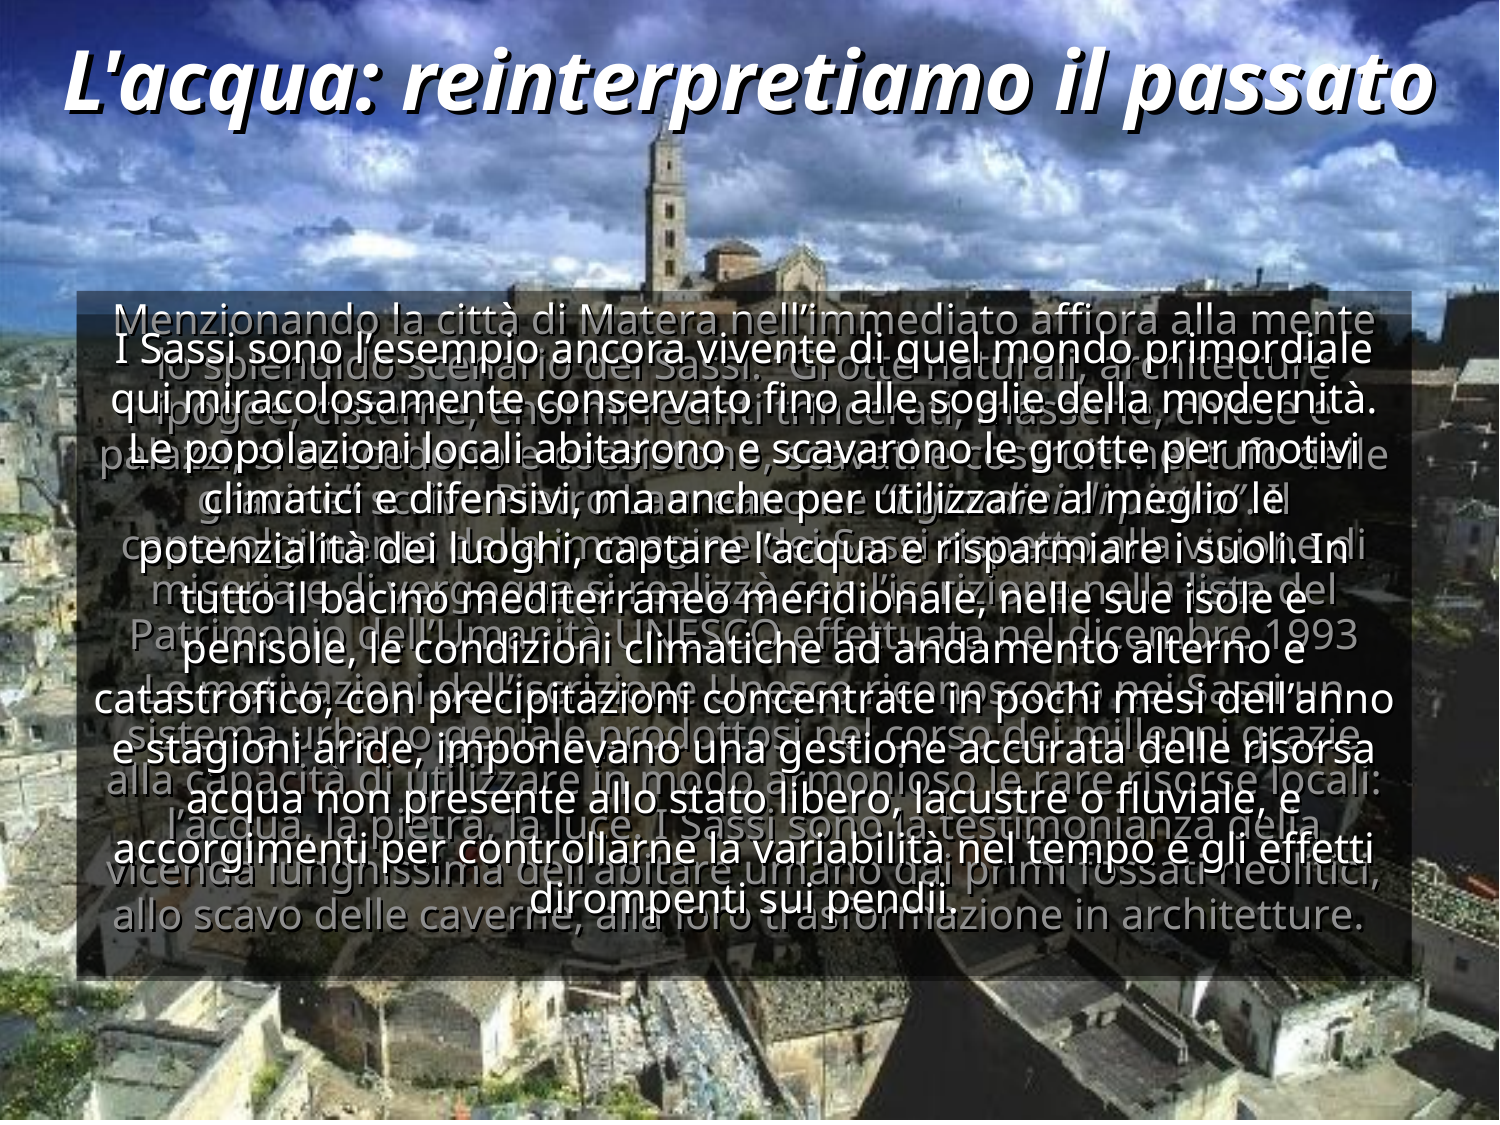

L'acqua: reinterpretiamo il passato
# Menzionando la città di Matera nell’immediato affiora alla mente lo splendido scenario dei Sassi. “Grotte naturali, architetture ipogee, cisterne, enormi recinti trincerati, masserie, chiese e palazzi, si succedono e coesistono, scavati e costruiti nel tufo delle gravine” scrive Pietro Laureano ne “I giardini di pietra”. Il capovolgimento della immagine dei Sassi rispetto alla visione di miseria e di vergogna si realizzò con l’iscrizione nella lista del Patrimonio dell’Umanità UNESCO effettuata nel dicembre 1993
Le motivazioni dell’iscrizione Unesco riconoscono nei Sassi un sistema urbano geniale prodottosi nel corso dei millenni grazie alla capacità di utilizzare in modo armonioso le rare risorse locali: l’acqua, la pietra, la luce. I Sassi sono la testimonianza della vicenda lunghissima dell’abitare umano dai primi fossati neolitici, allo scavo delle caverne, alla loro trasformazione in architetture.
I Sassi sono l’esempio ancora vivente di quel mondo primordiale qui miracolosamente conservato fino alle soglie della modernità. Le popolazioni locali abitarono e scavarono le grotte per motivi climatici e difensivi, ma anche per utilizzare al meglio le potenzialità dei luoghi, captare l’acqua e risparmiare i suoli. In tutto il bacino mediterraneo meridionale, nelle sue isole e penisole, le condizioni climatiche ad andamento alterno e catastrofico, con precipitazioni concentrate in pochi mesi dell’anno e stagioni aride, imponevano una gestione accurata delle risorsa acqua non presente allo stato libero, lacustre o fluviale, e accorgimenti per controllarne la variabilità nel tempo e gli effetti dirompenti sui pendii.